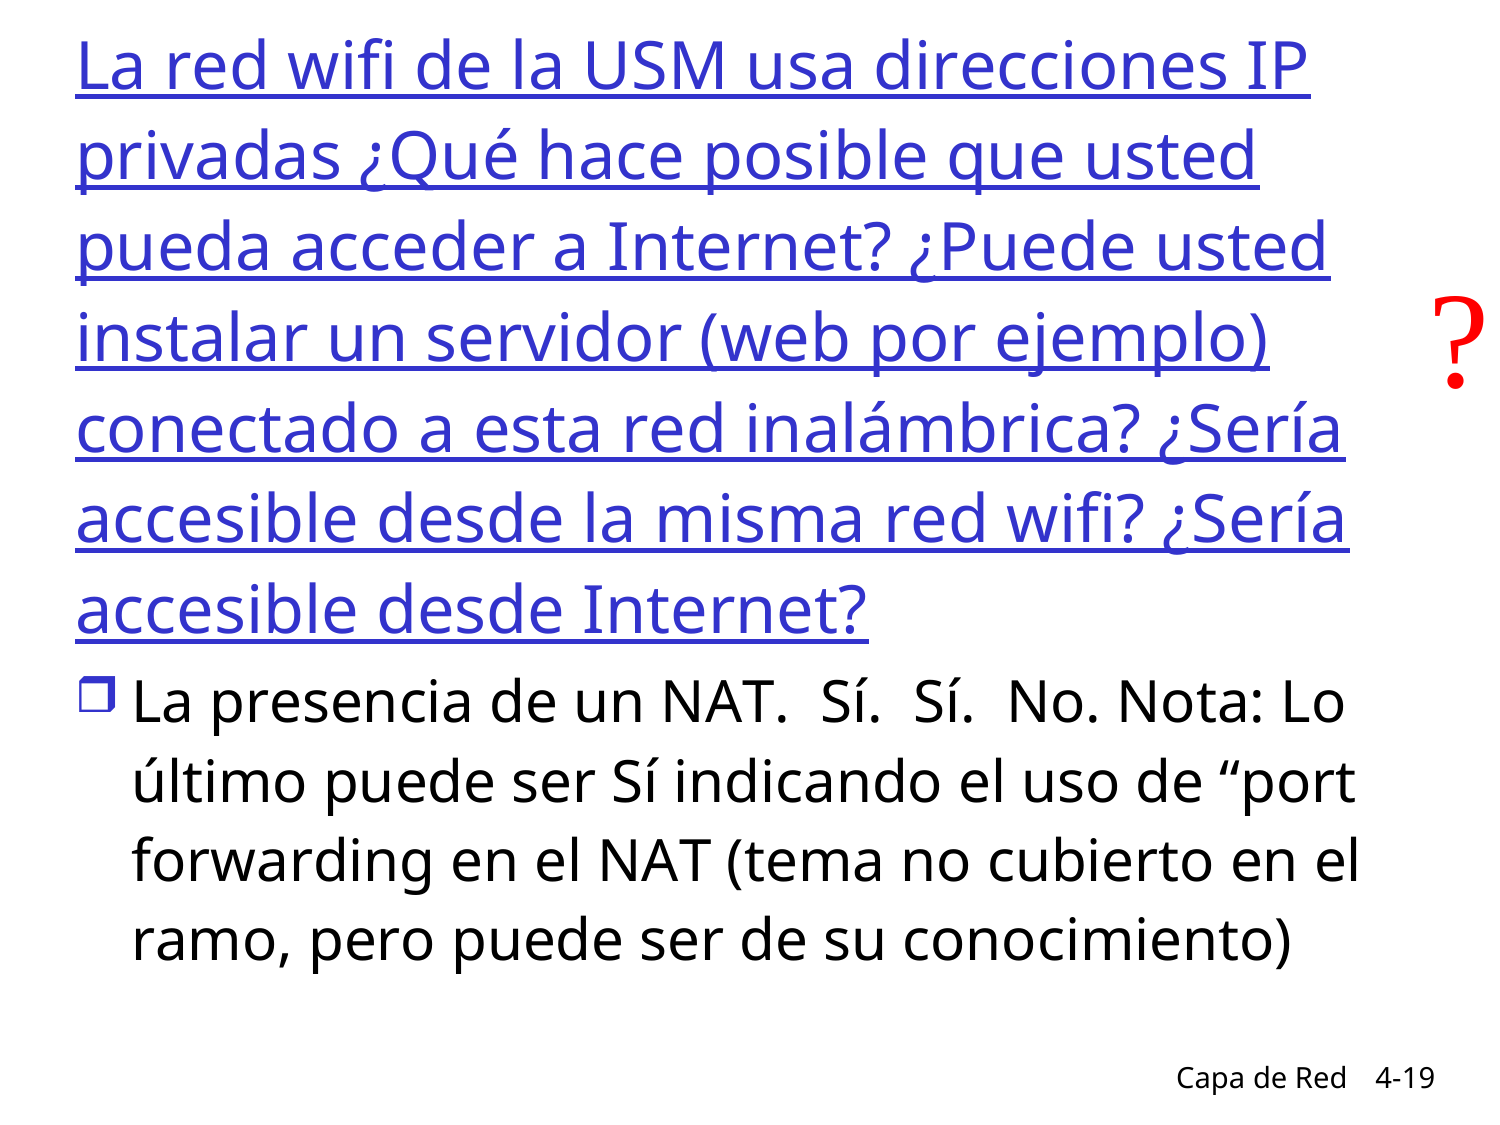

# La red wifi de la USM usa direcciones IP privadas ¿Qué hace posible que usted pueda acceder a Internet? ¿Puede usted instalar un servidor (web por ejemplo) conectado a esta red inalámbrica? ¿Sería accesible desde la misma red wifi? ¿Sería accesible desde Internet?
?
La presencia de un NAT. Sí. Sí. No. Nota: Lo último puede ser Sí indicando el uso de “port forwarding en el NAT (tema no cubierto en el ramo, pero puede ser de su conocimiento)
19